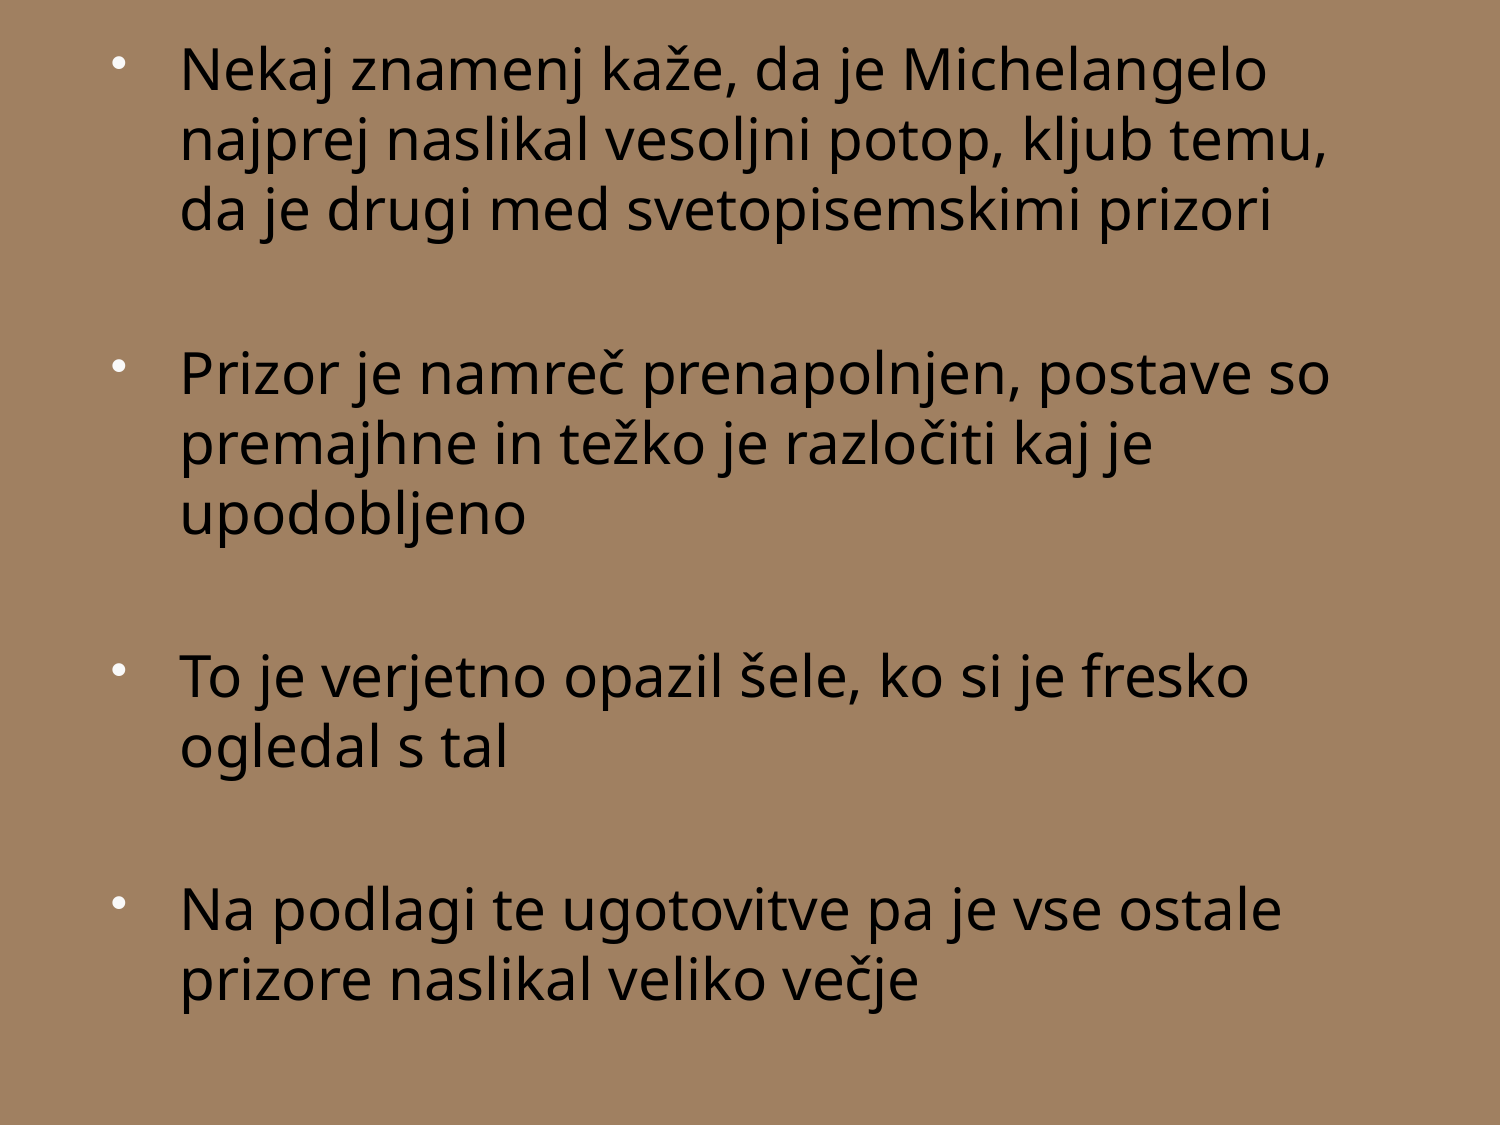

# Nekaj znamenj kaže, da je Michelangelo najprej naslikal vesoljni potop, kljub temu, da je drugi med svetopisemskimi prizori
Prizor je namreč prenapolnjen, postave so premajhne in težko je razločiti kaj je upodobljeno
To je verjetno opazil šele, ko si je fresko ogledal s tal
Na podlagi te ugotovitve pa je vse ostale prizore naslikal veliko večje